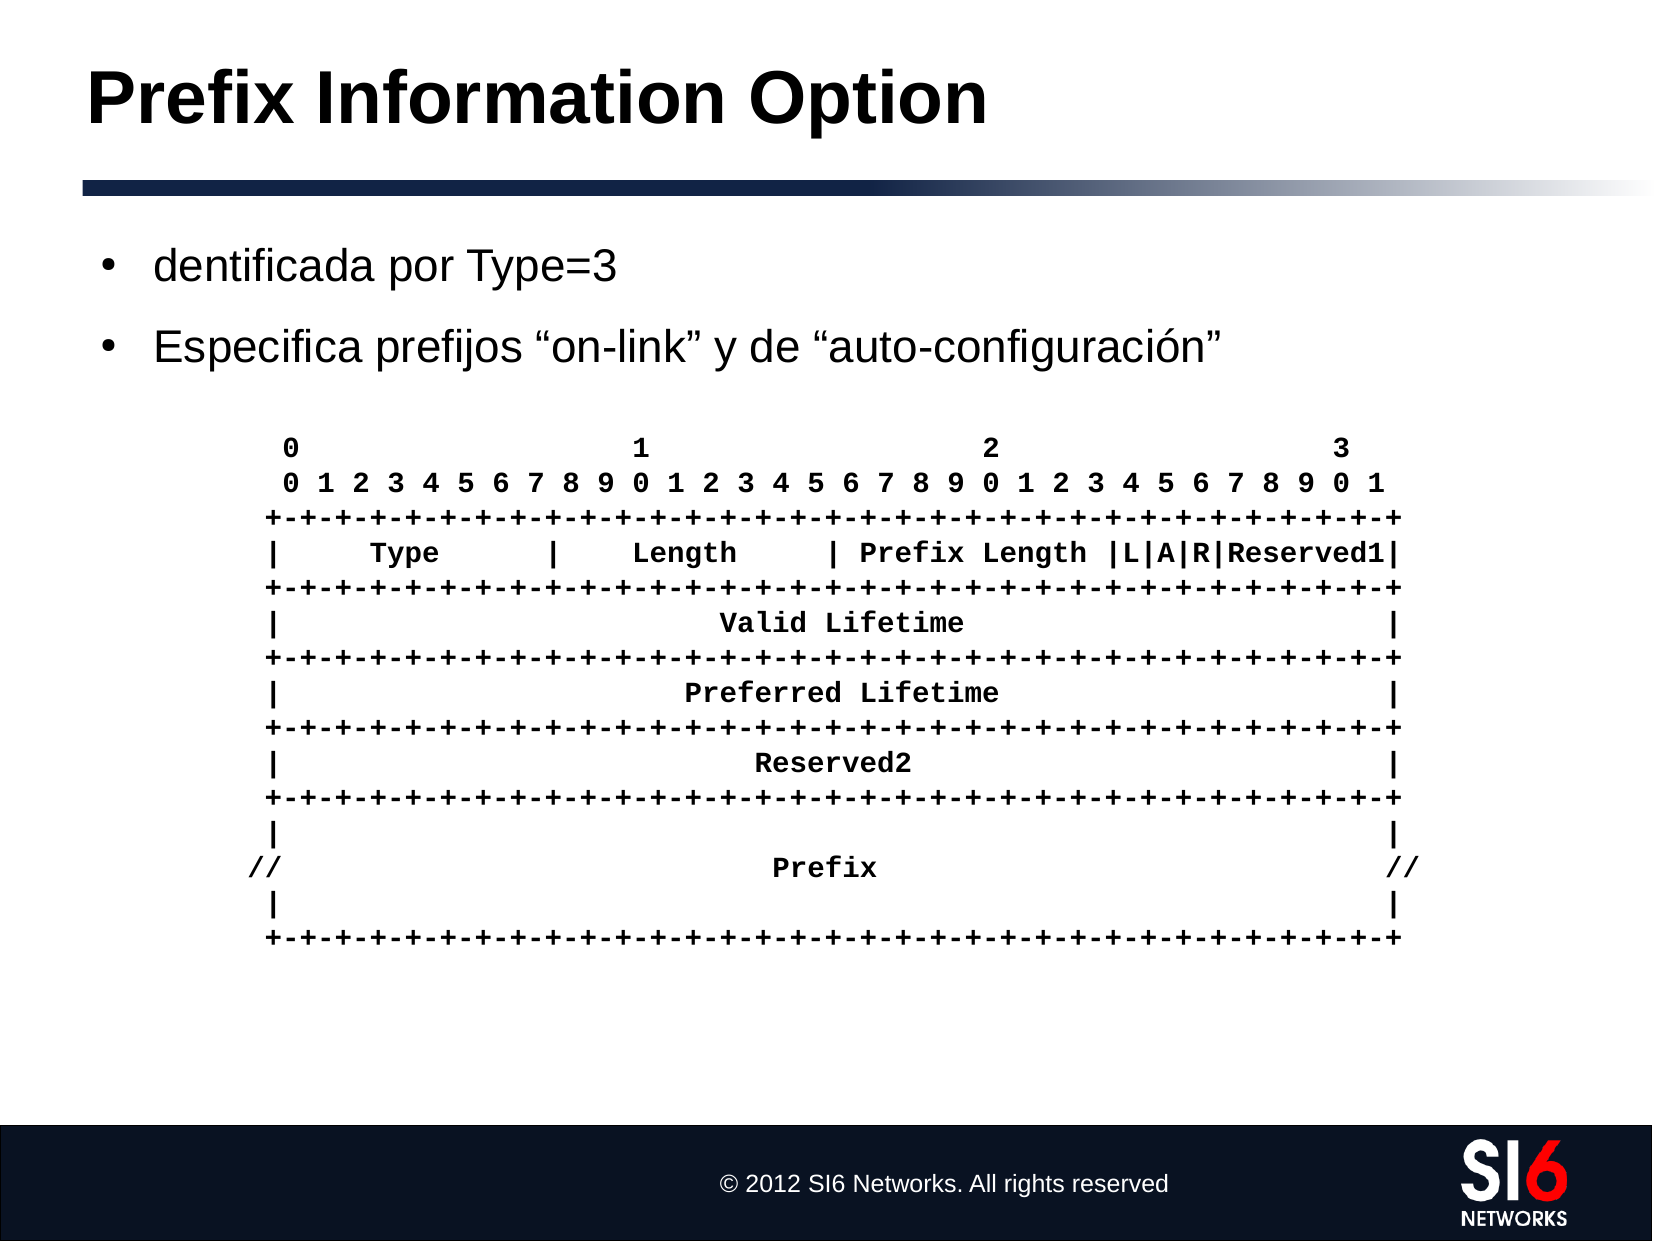

# Prefix Information Option
dentificada por Type=3
Especifica prefijos “on-link” y de “auto-configuración”
 0 1 2 3
 0 1 2 3 4 5 6 7 8 9 0 1 2 3 4 5 6 7 8 9 0 1 2 3 4 5 6 7 8 9 0 1
 +-+-+-+-+-+-+-+-+-+-+-+-+-+-+-+-+-+-+-+-+-+-+-+-+-+-+-+-+-+-+-+-+
 | Type | Length | Prefix Length |L|A|R|Reserved1|
 +-+-+-+-+-+-+-+-+-+-+-+-+-+-+-+-+-+-+-+-+-+-+-+-+-+-+-+-+-+-+-+-+
 | Valid Lifetime |
 +-+-+-+-+-+-+-+-+-+-+-+-+-+-+-+-+-+-+-+-+-+-+-+-+-+-+-+-+-+-+-+-+
 | Preferred Lifetime |
 +-+-+-+-+-+-+-+-+-+-+-+-+-+-+-+-+-+-+-+-+-+-+-+-+-+-+-+-+-+-+-+-+
 | Reserved2 |
 +-+-+-+-+-+-+-+-+-+-+-+-+-+-+-+-+-+-+-+-+-+-+-+-+-+-+-+-+-+-+-+-+
 | |
 // Prefix //
 | |
 +-+-+-+-+-+-+-+-+-+-+-+-+-+-+-+-+-+-+-+-+-+-+-+-+-+-+-+-+-+-+-+-+